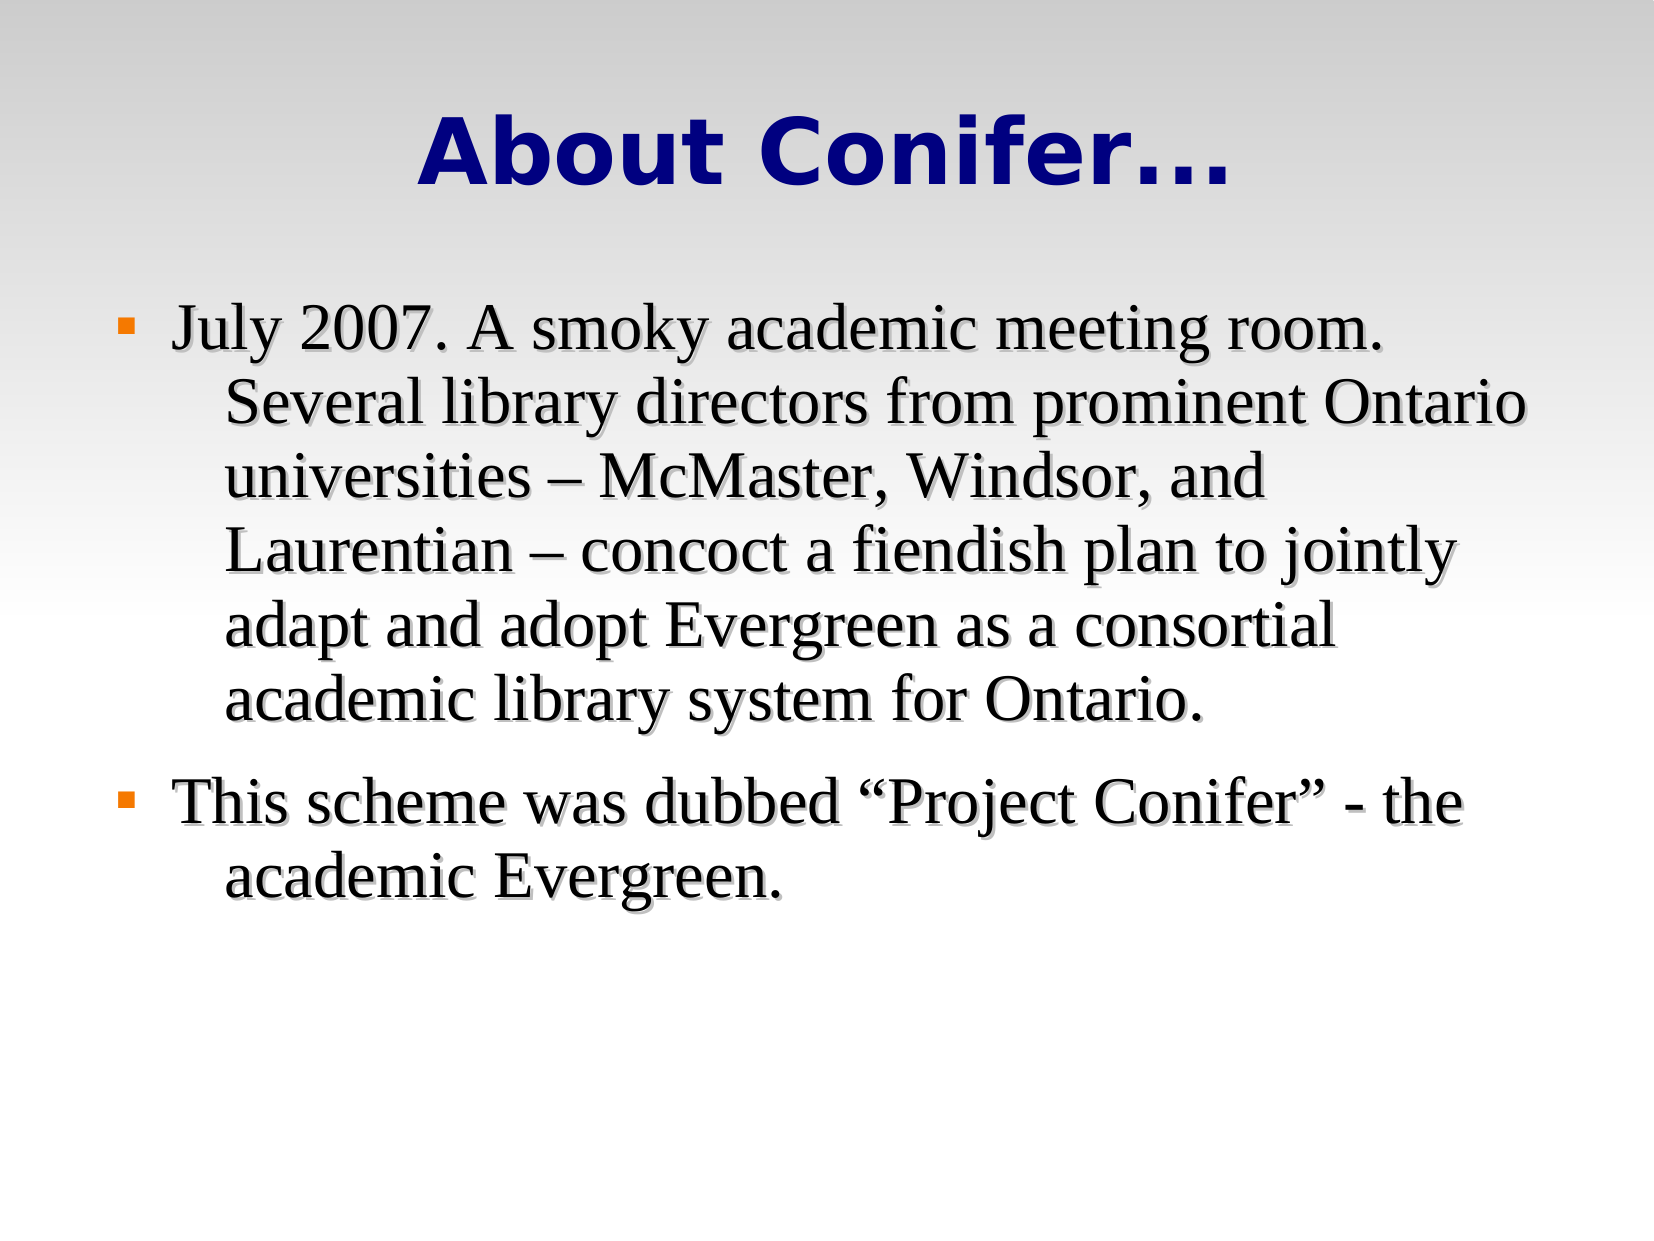

# About Conifer...
July 2007. A smoky academic meeting room. Several library directors from prominent Ontario universities – McMaster, Windsor, and Laurentian – concoct a fiendish plan to jointly adapt and adopt Evergreen as a consortial academic library system for Ontario.
This scheme was dubbed “Project Conifer” - the academic Evergreen.